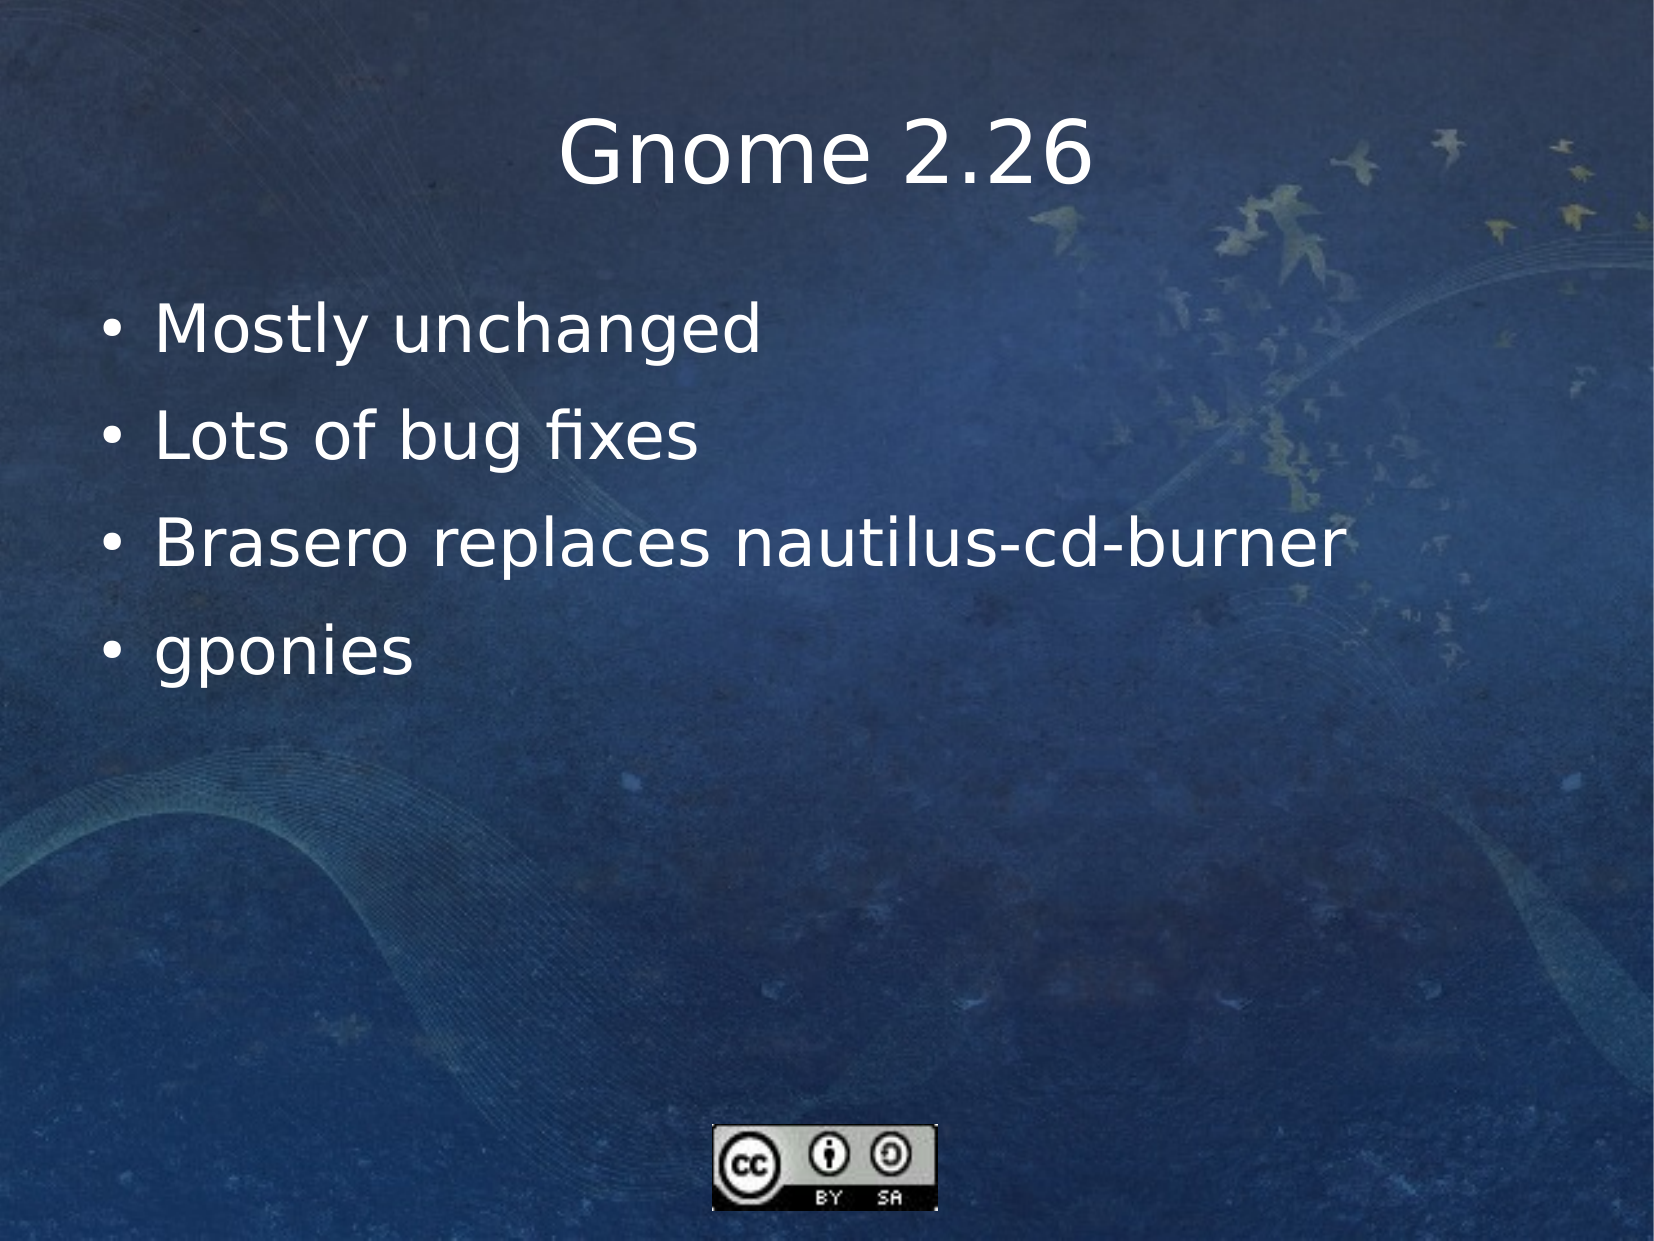

# Gnome 2.26
Mostly unchanged
Lots of bug fixes
Brasero replaces nautilus-cd-burner
gponies